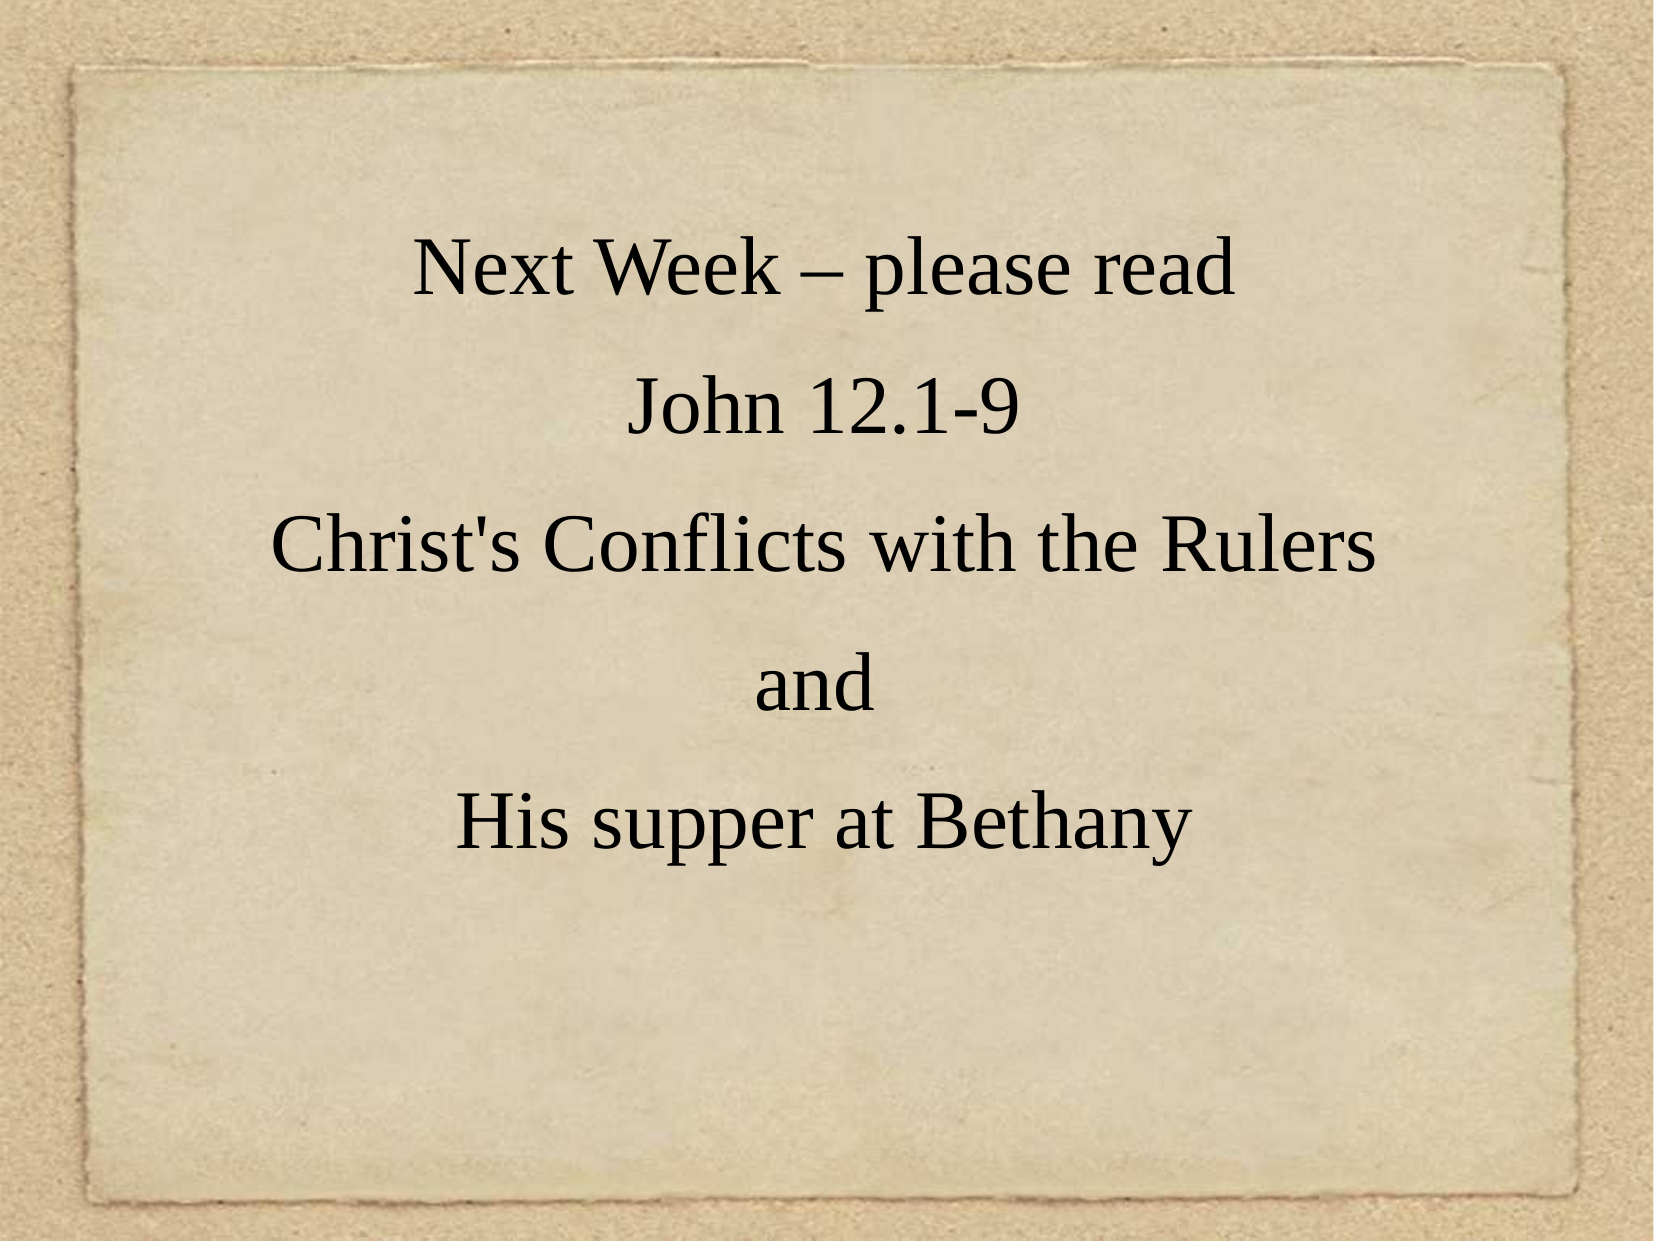

Next Week – please read
John 12.1-9
Christ's Conflicts with the Rulers
and
His supper at Bethany